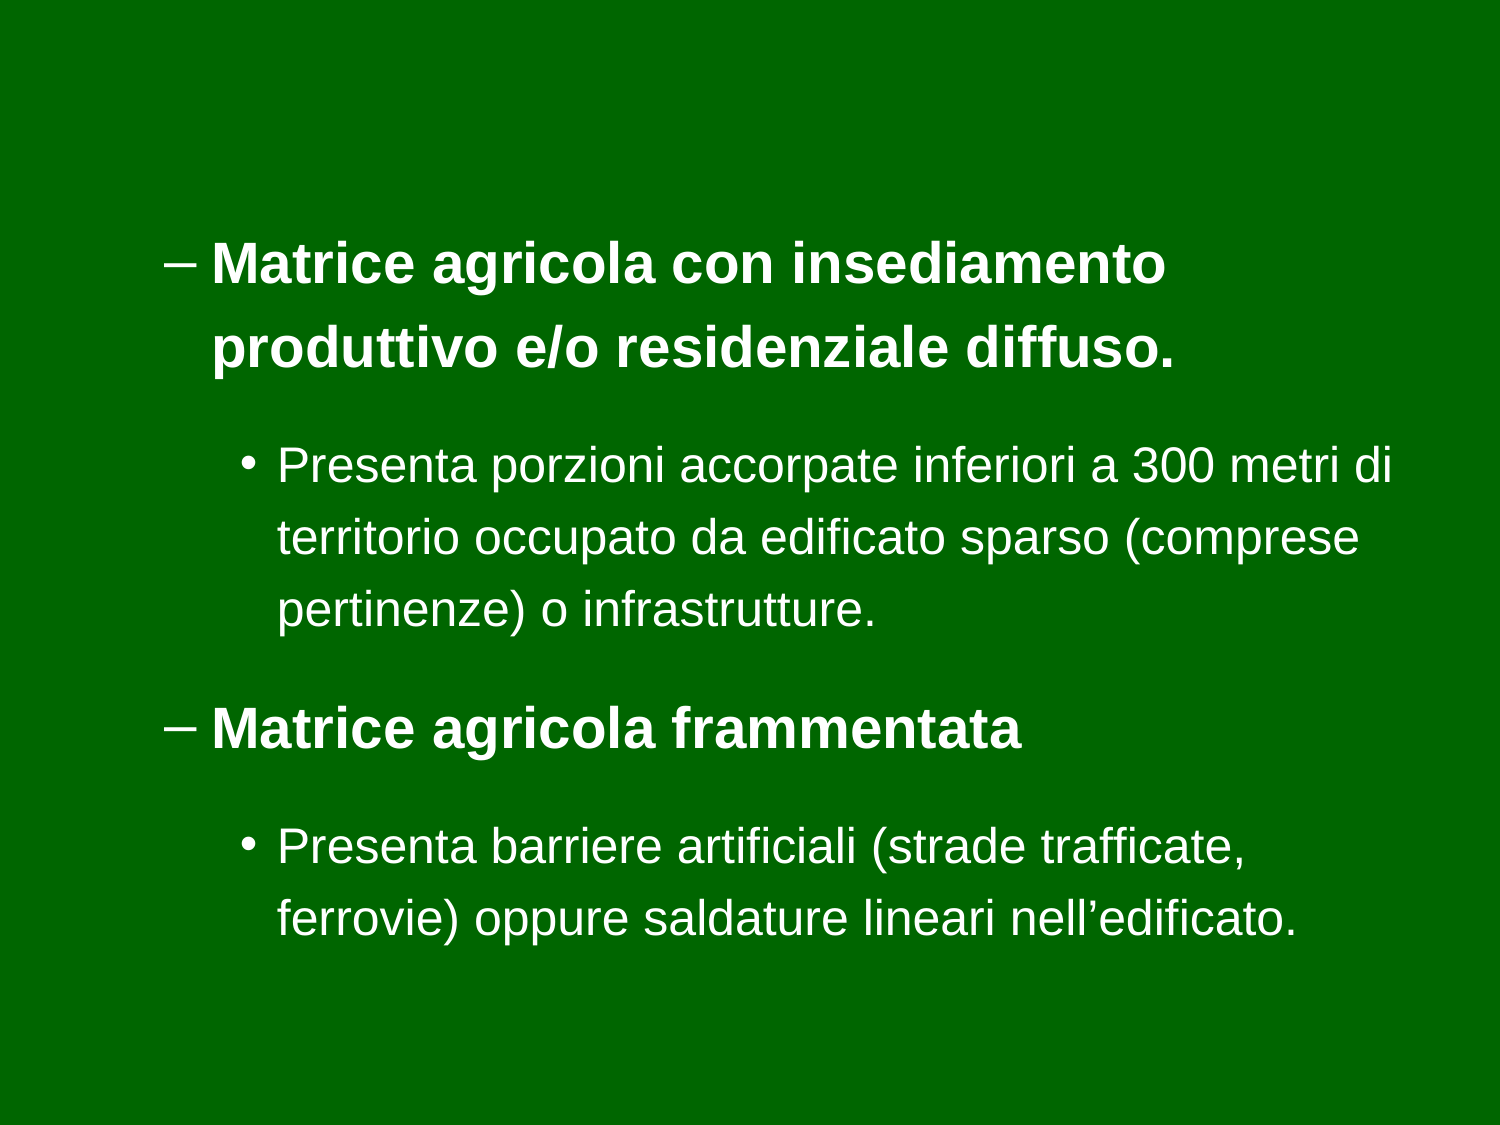

# Matrice agricola con insediamento produttivo e/o residenziale diffuso.
Presenta porzioni accorpate inferiori a 300 metri di territorio occupato da edificato sparso (comprese pertinenze) o infrastrutture.
Matrice agricola frammentata
Presenta barriere artificiali (strade trafficate, ferrovie) oppure saldature lineari nell’edificato.